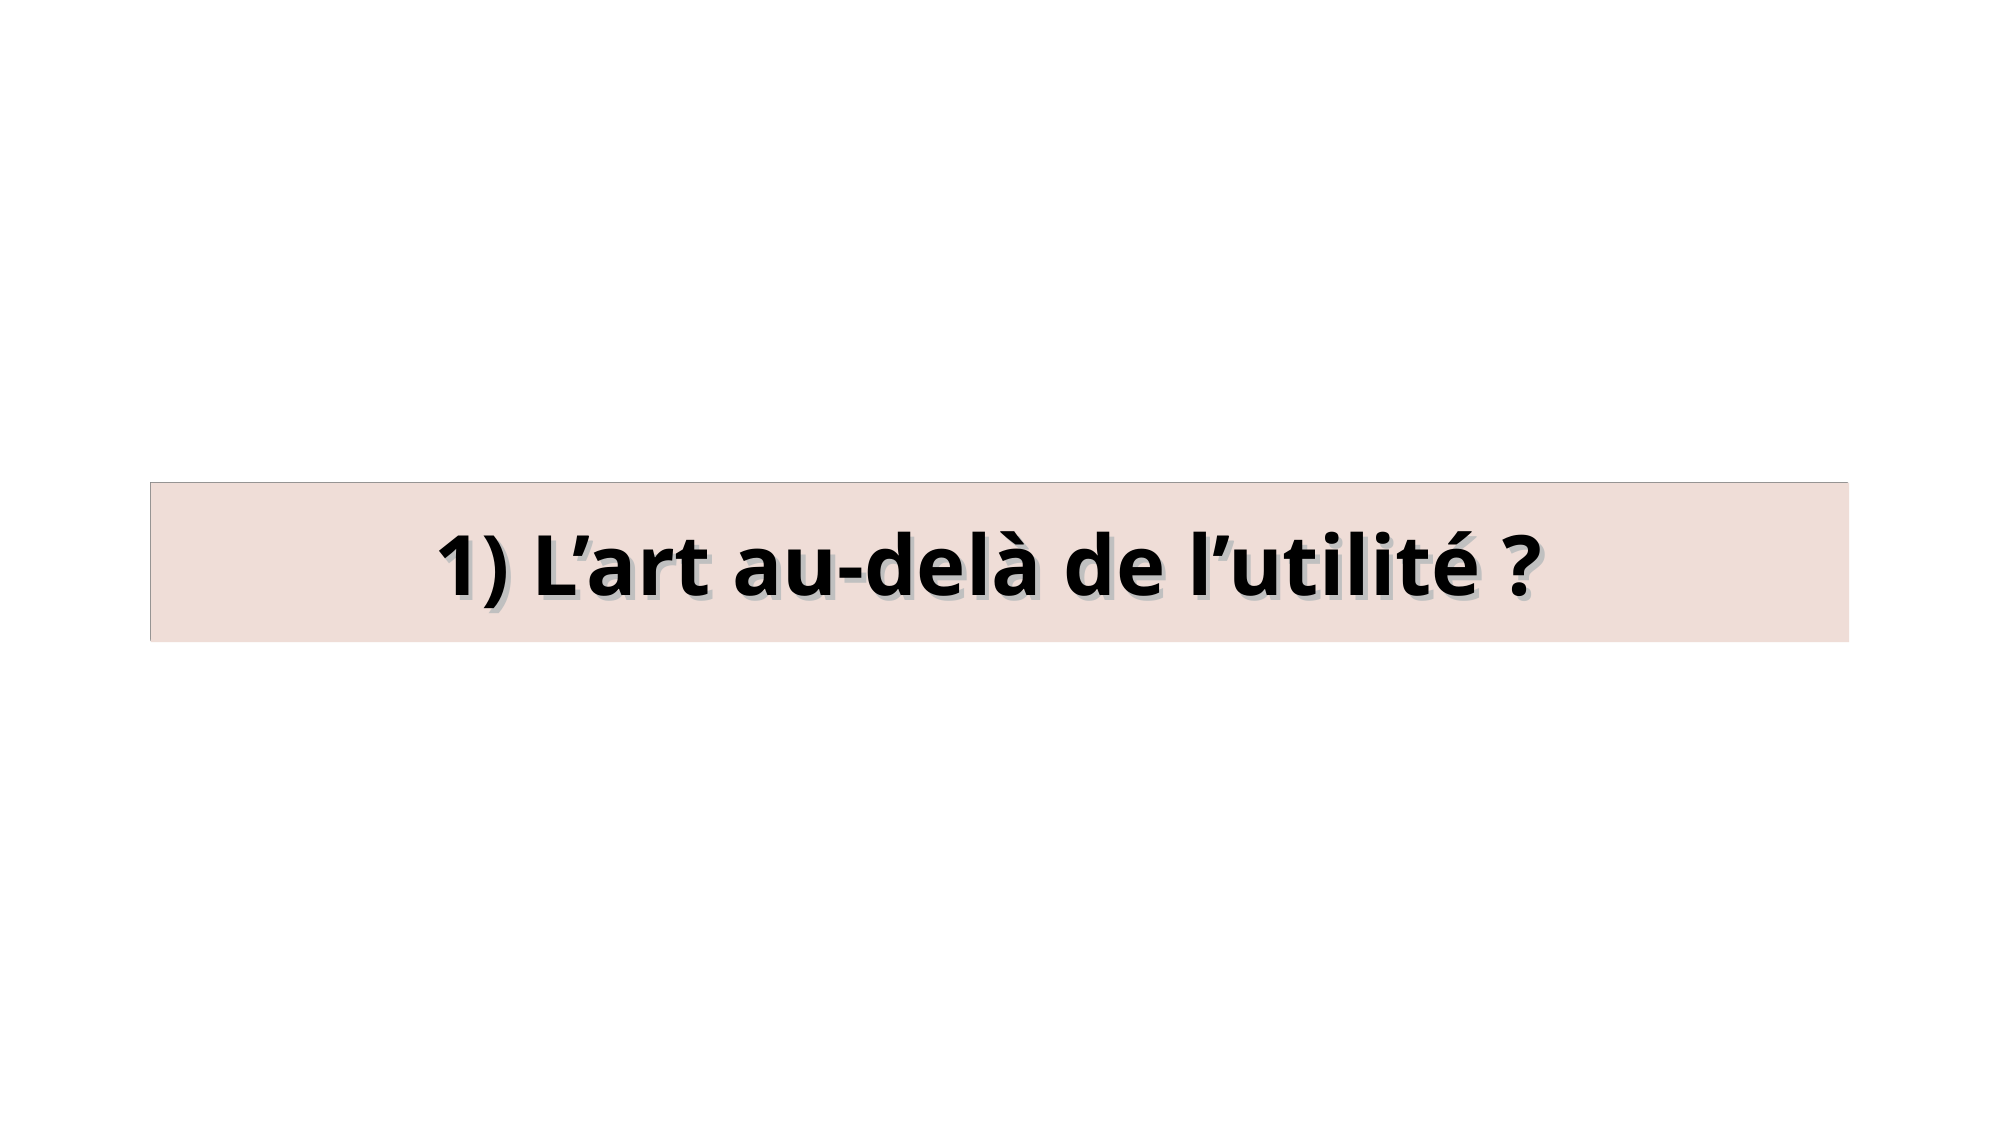

# 1) L’art au-delà de l’utilité ?